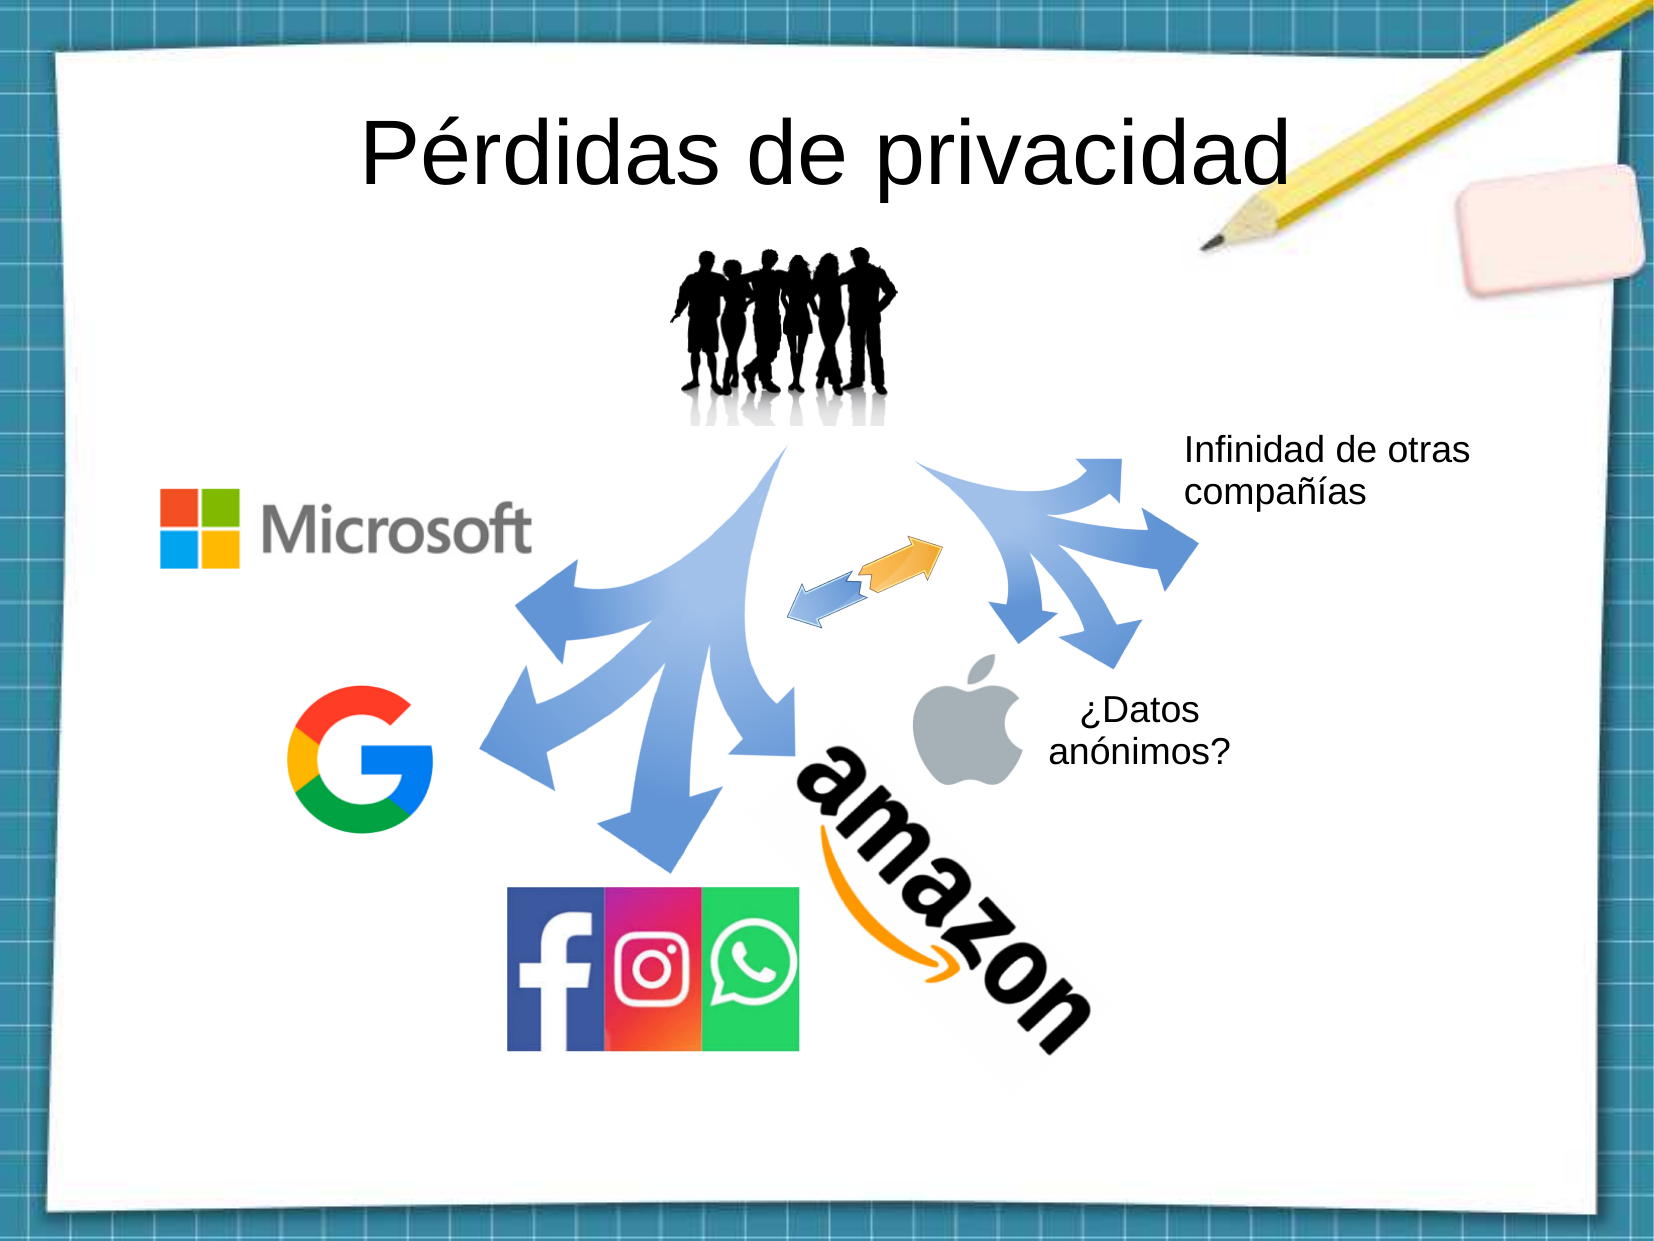

# Pérdidas de privacidad
Infinidad de otras
compañías
¿Datos anónimos?